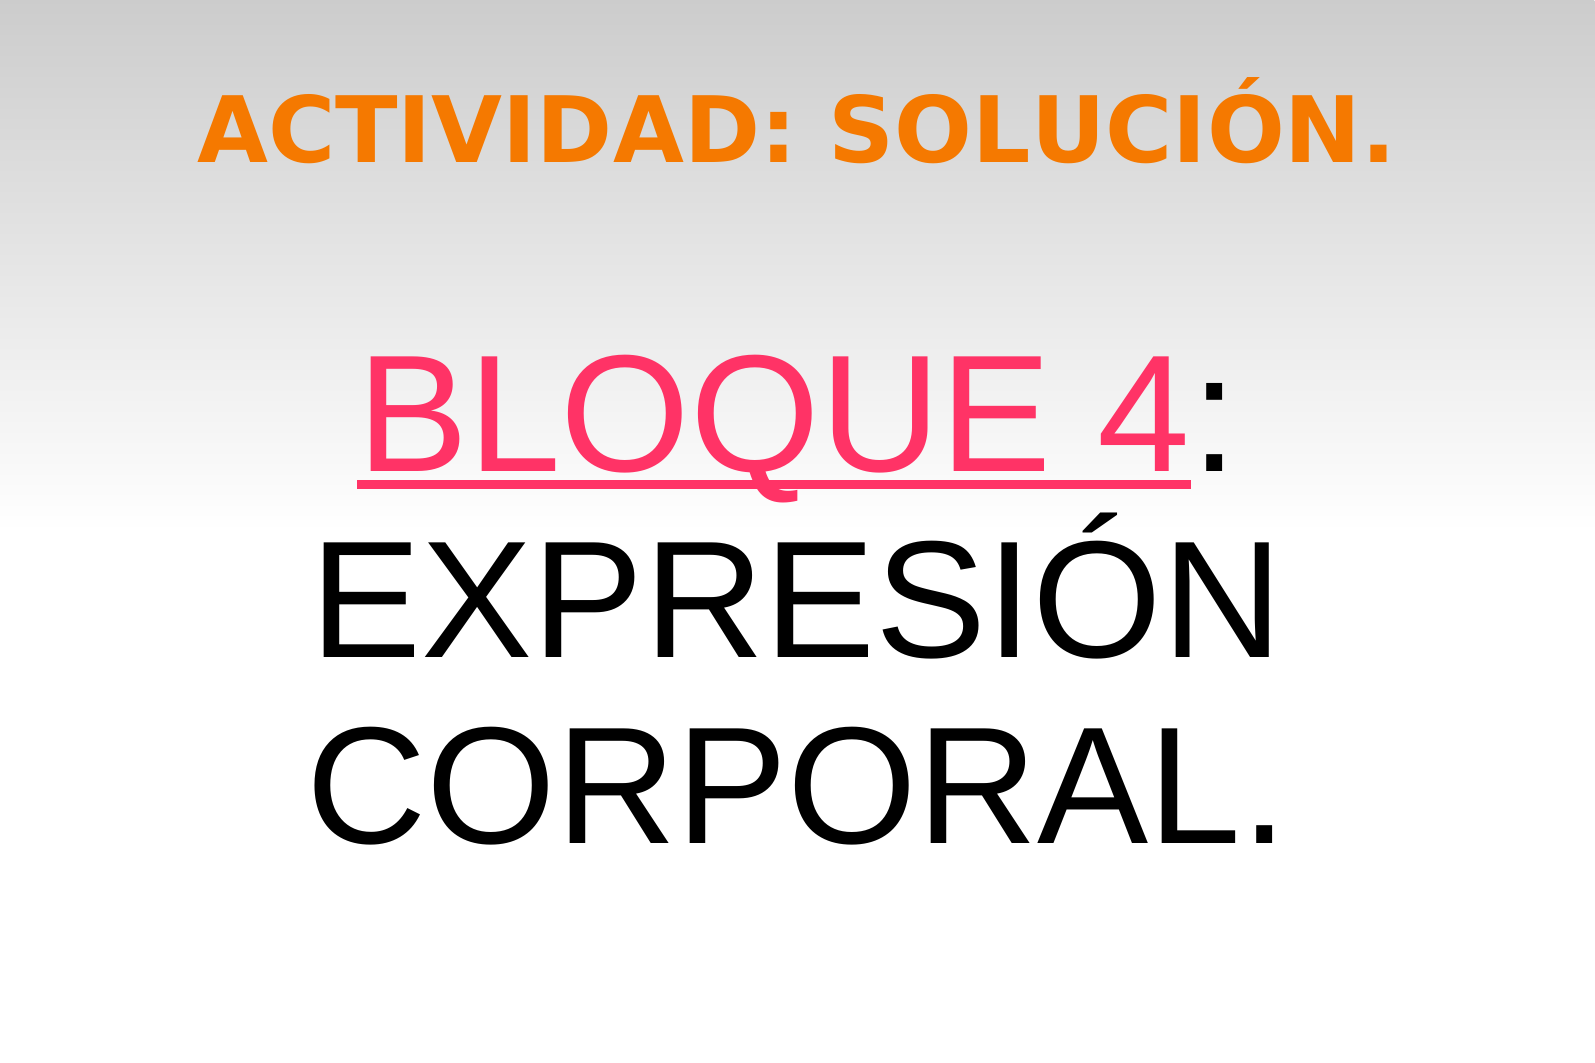

# ACTIVIDAD: SOLUCIÓN.
BLOQUE 4:
EXPRESIÓN CORPORAL.